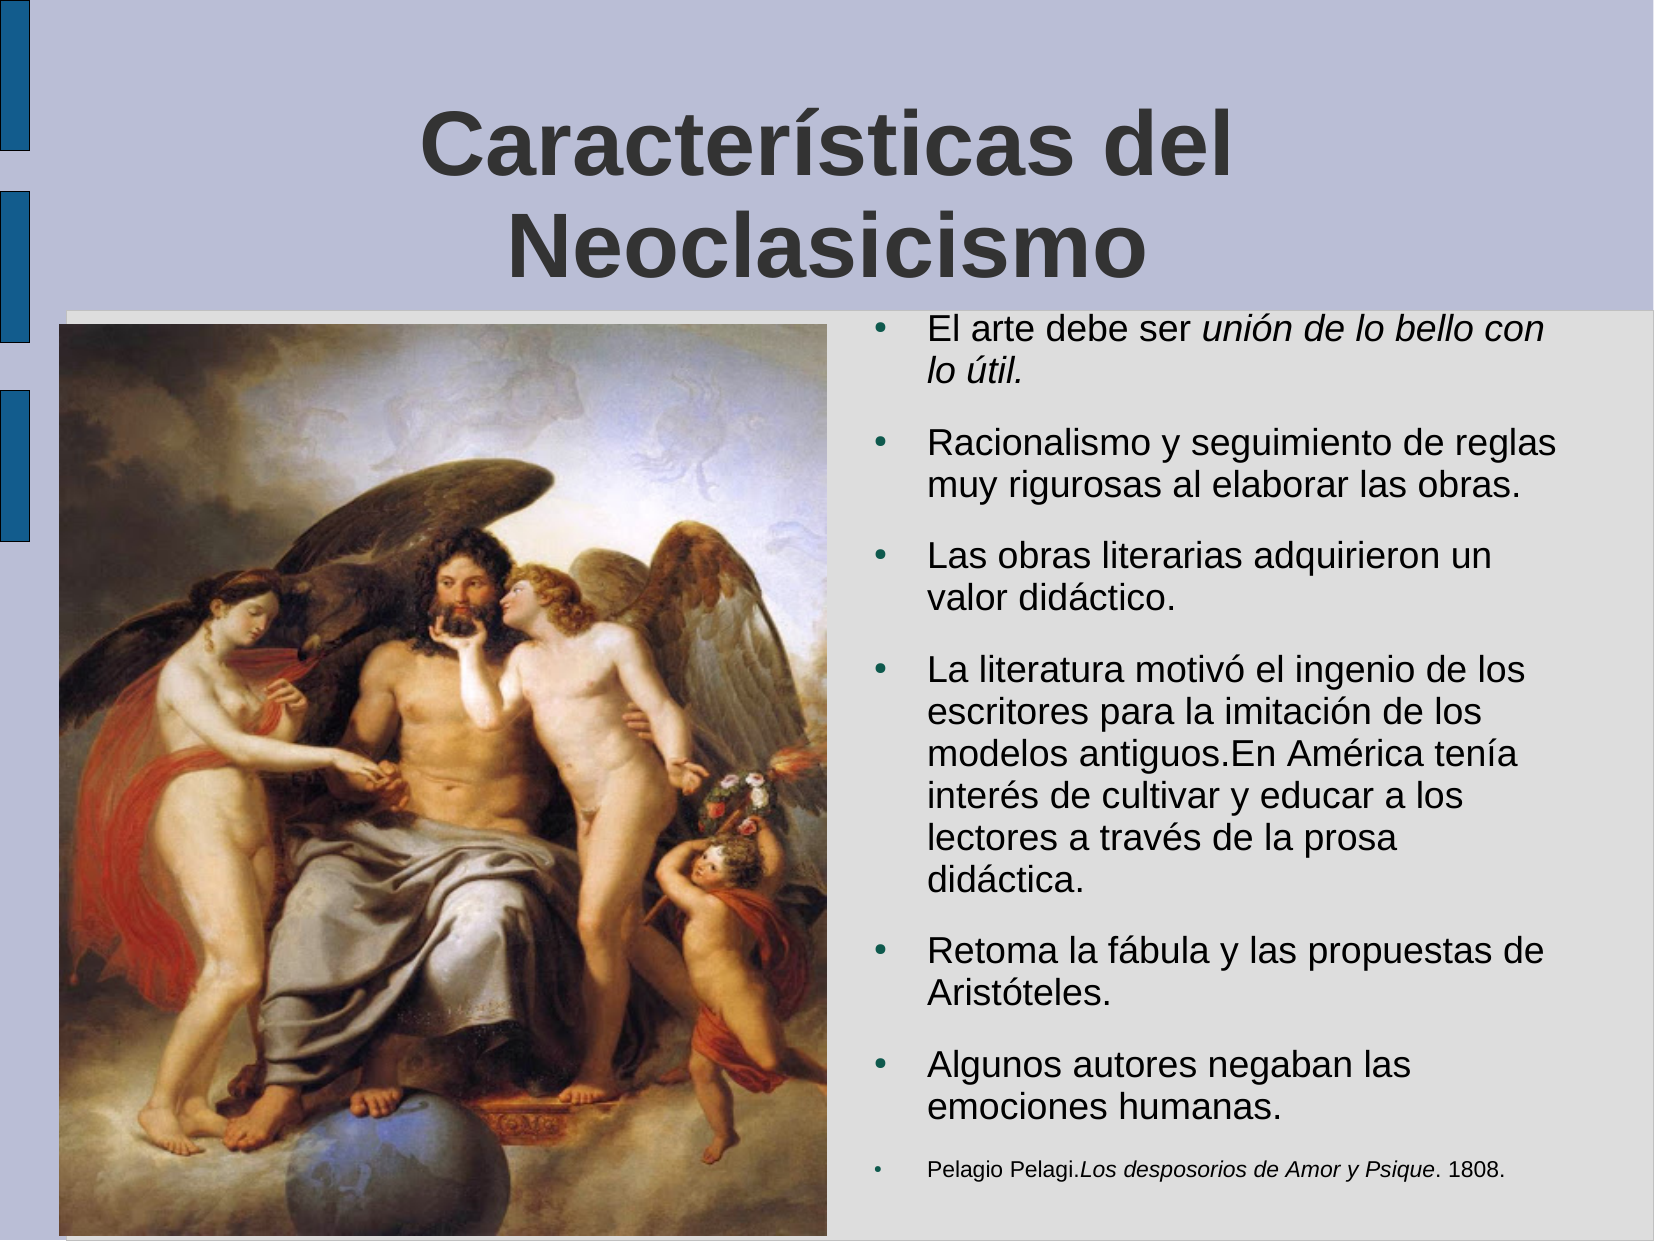

# Características del Neoclasicismo
El arte debe ser unión de lo bello con lo útil.
Racionalismo y seguimiento de reglas muy rigurosas al elaborar las obras.
Las obras literarias adquirieron un valor didáctico.
La literatura motivó el ingenio de los escritores para la imitación de los modelos antiguos.En América tenía interés de cultivar y educar a los lectores a través de la prosa didáctica.
Retoma la fábula y las propuestas de Aristóteles.
Algunos autores negaban las emociones humanas.
Pelagio Pelagi.Los desposorios de Amor y Psique. 1808.